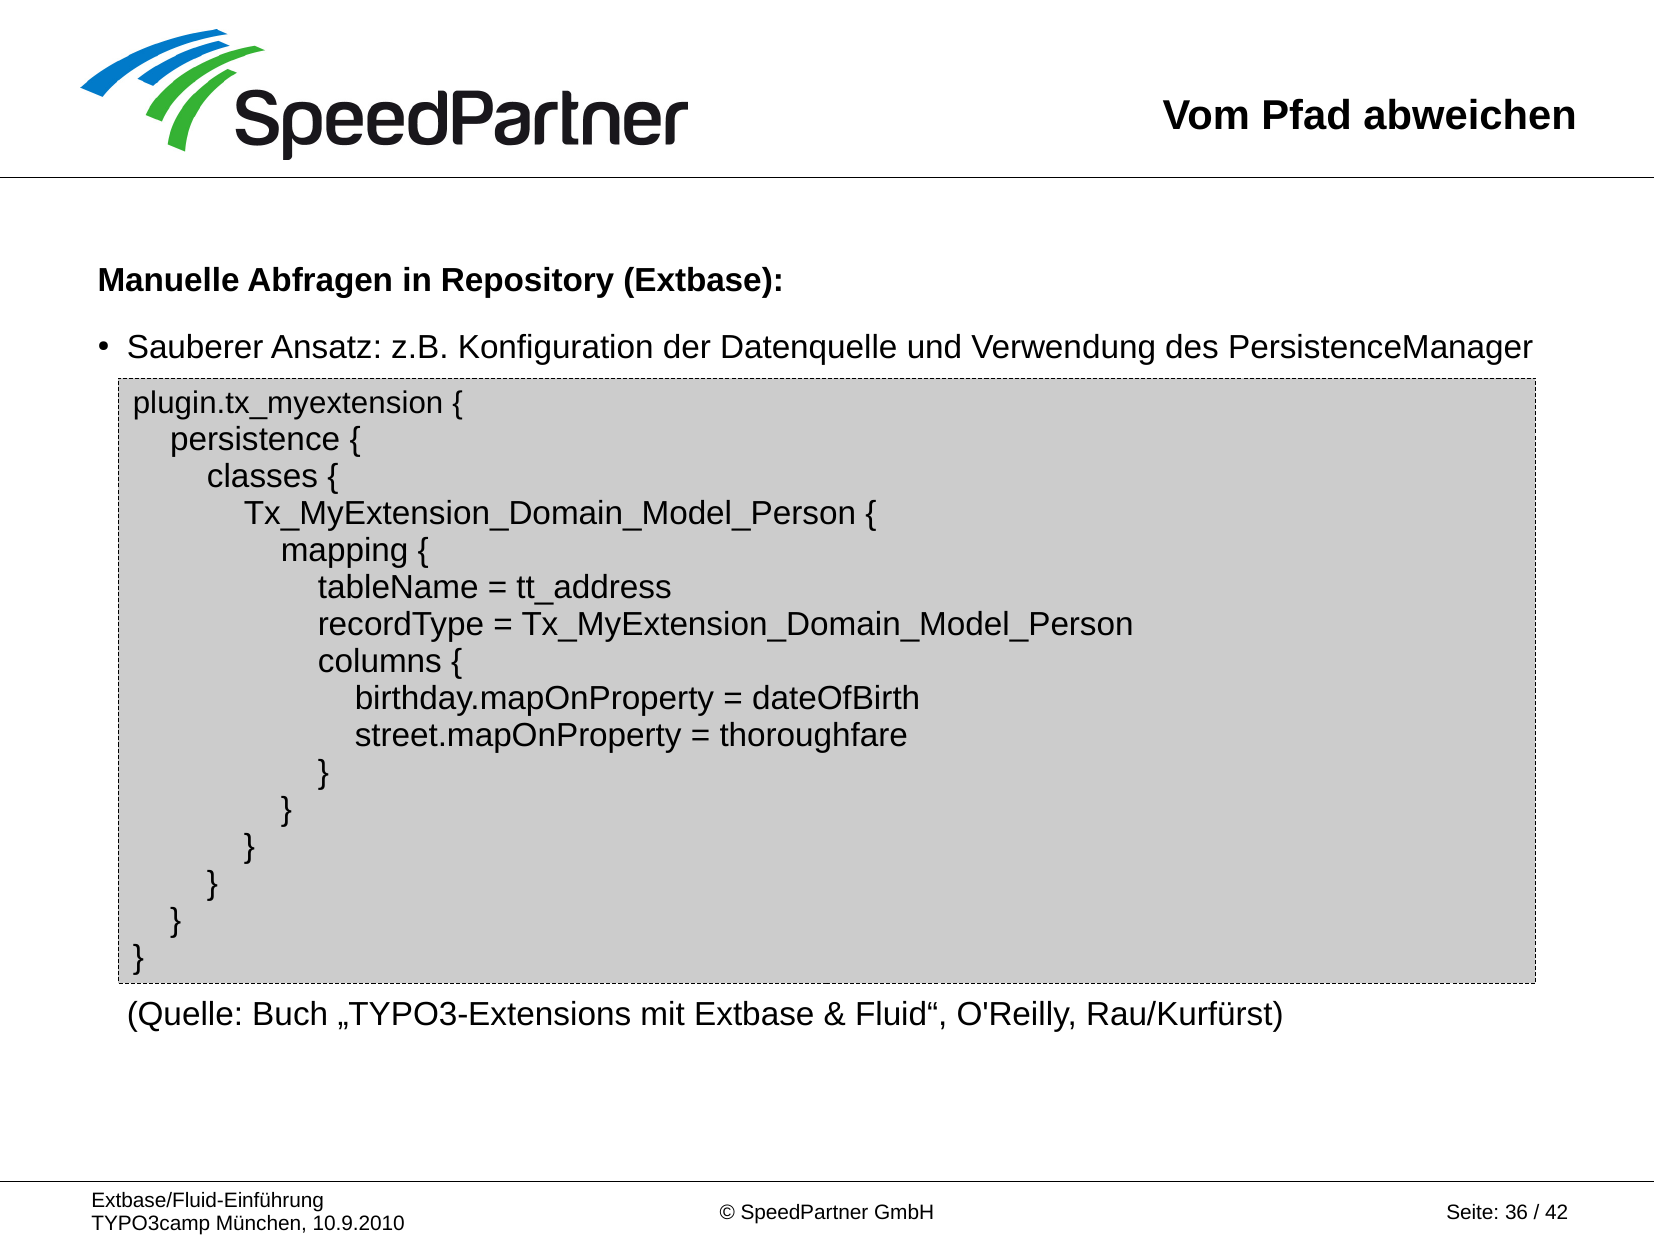

# Vom Pfad abweichen
Manuelle Abfragen in Repository (Extbase):
Sauberer Ansatz: z.B. Konfiguration der Datenquelle und Verwendung des PersistenceManager
(Quelle: Buch „TYPO3-Extensions mit Extbase & Fluid“, O'Reilly, Rau/Kurfürst)
plugin.tx_myextension {
 persistence {
 classes {
 Tx_MyExtension_Domain_Model_Person {
 mapping {
 tableName = tt_address
 recordType = Tx_MyExtension_Domain_Model_Person
 columns {
 birthday.mapOnProperty = dateOfBirth
 street.mapOnProperty = thoroughfare
 }
 }
 }
 }
 }
}